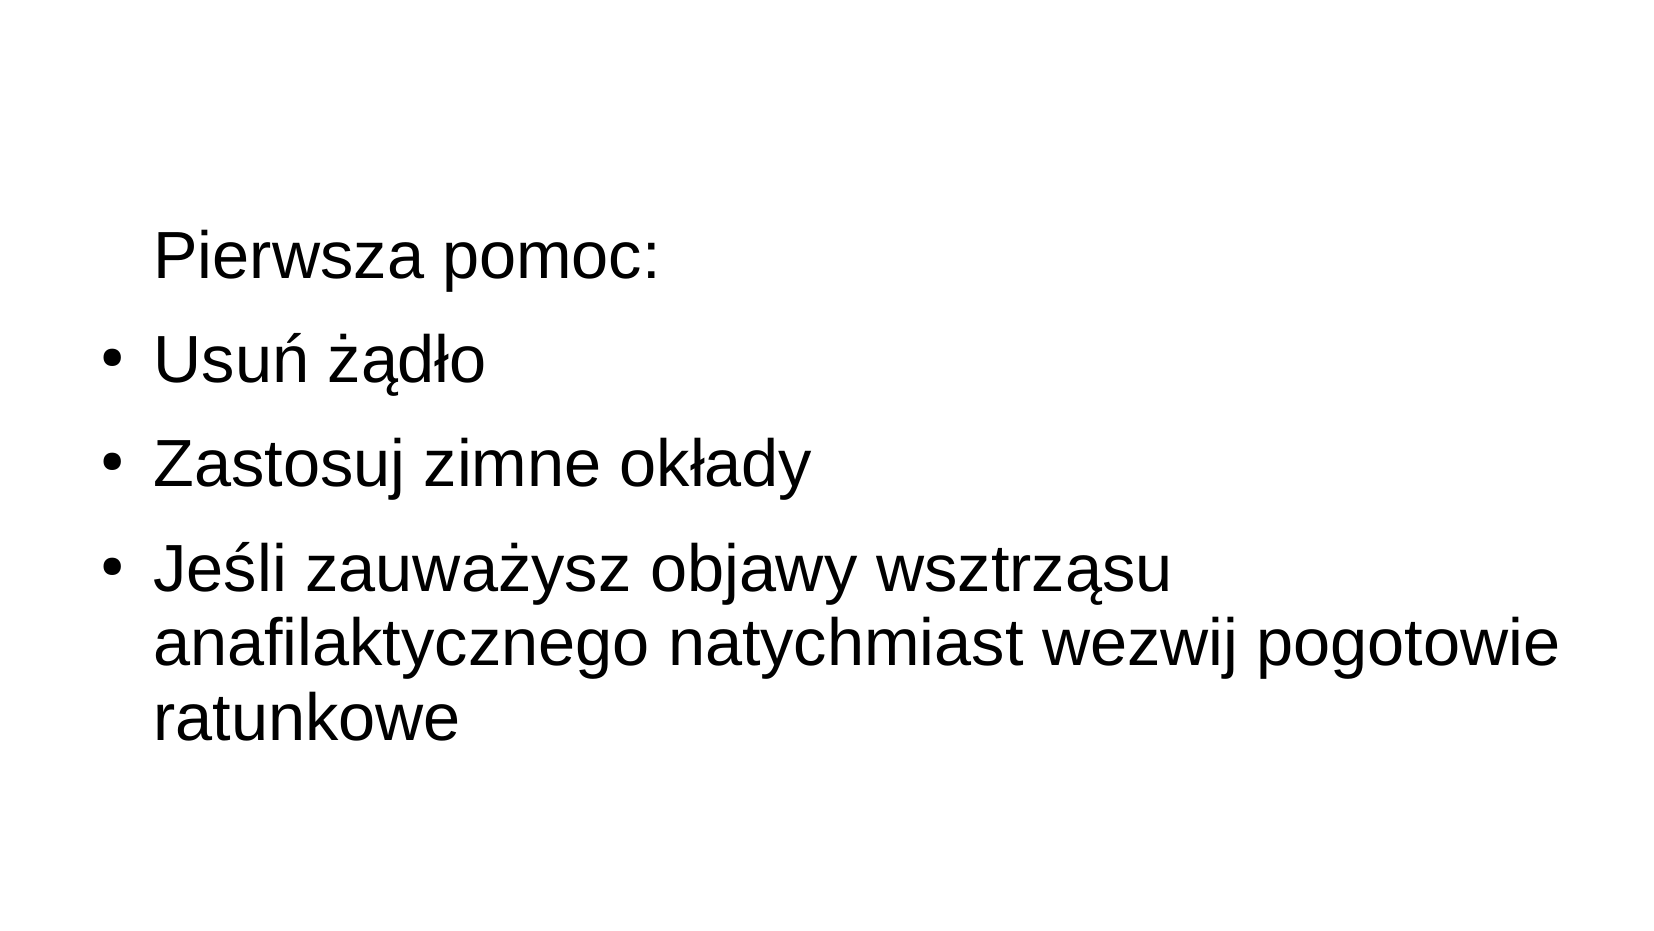

#
Pierwsza pomoc:
Usuń żądło
Zastosuj zimne okłady
Jeśli zauważysz objawy wsztrząsu anafilaktycznego natychmiast wezwij pogotowie ratunkowe